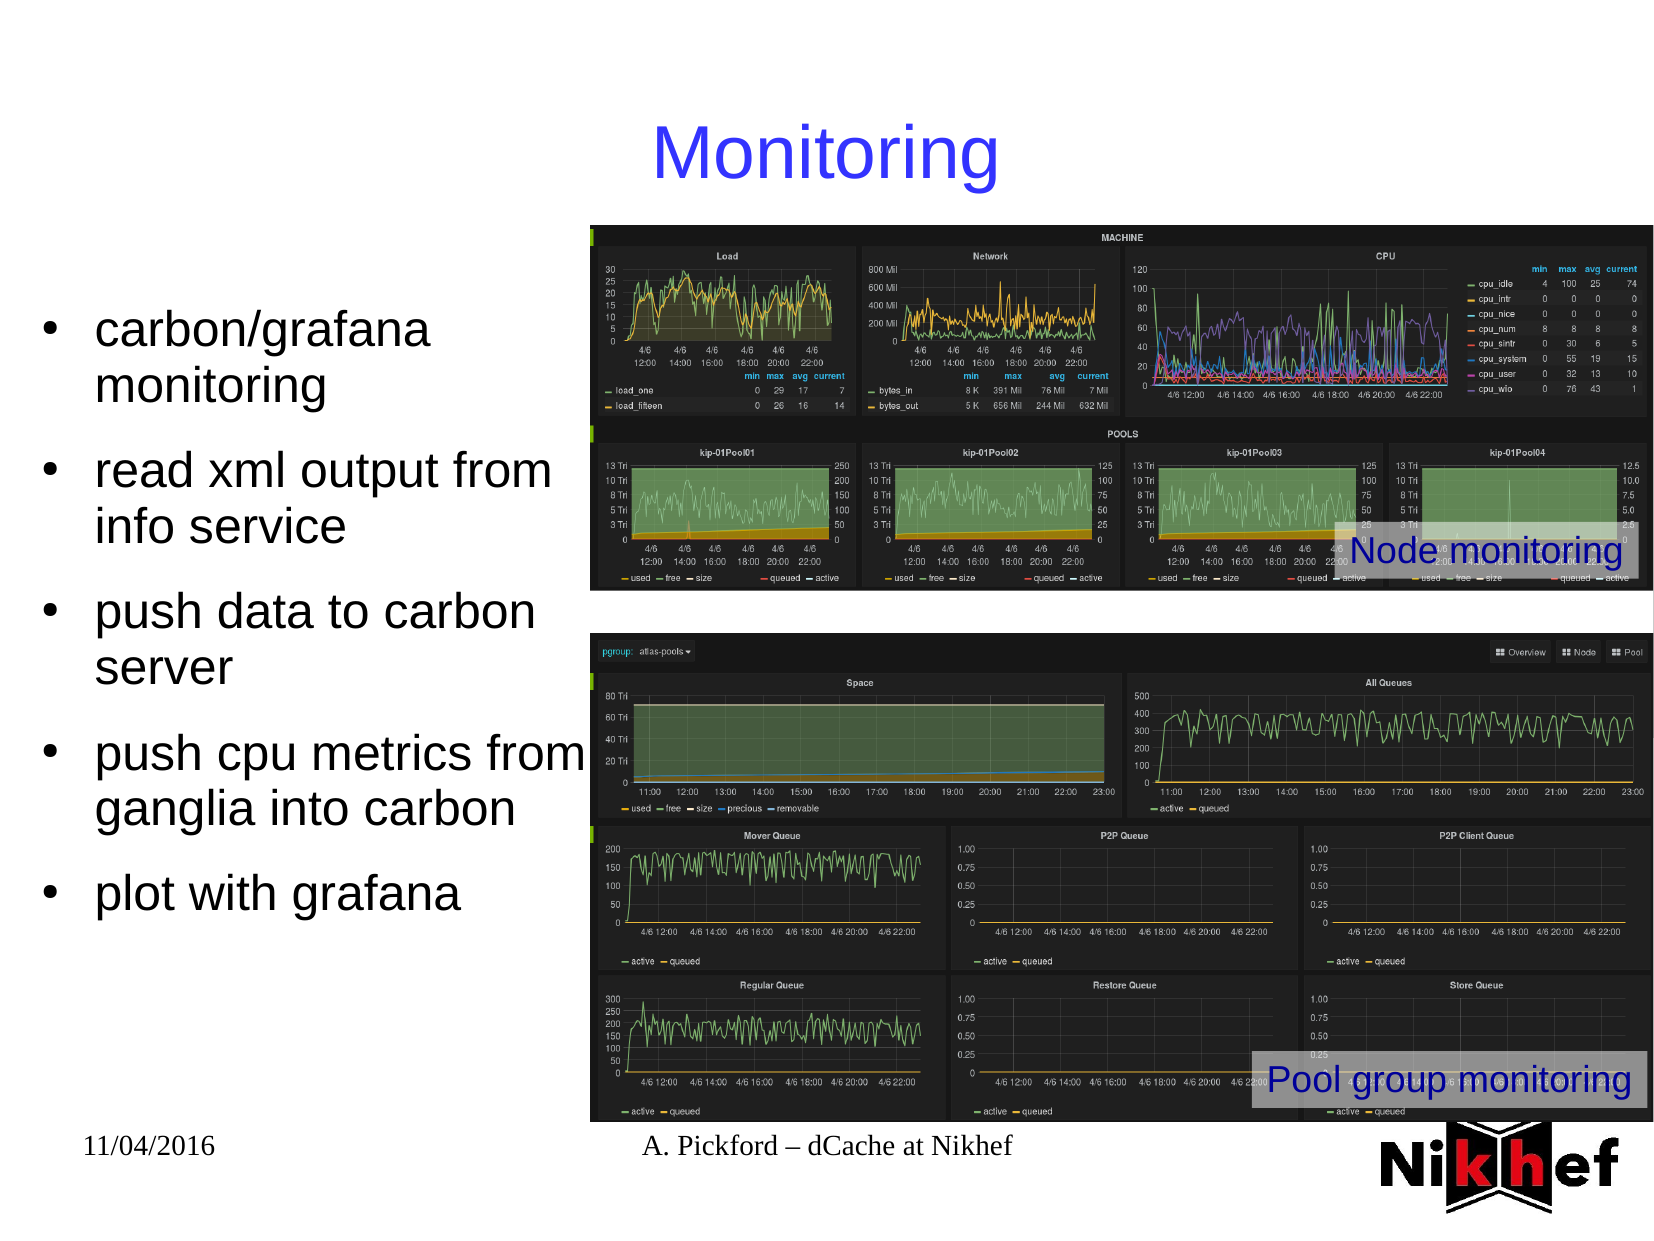

# Monitoring
carbon/grafana monitoring
read xml output from info service
push data to carbon server
push cpu metrics from ganglia into carbon
plot with grafana
Node monitoring
Pool group monitoring